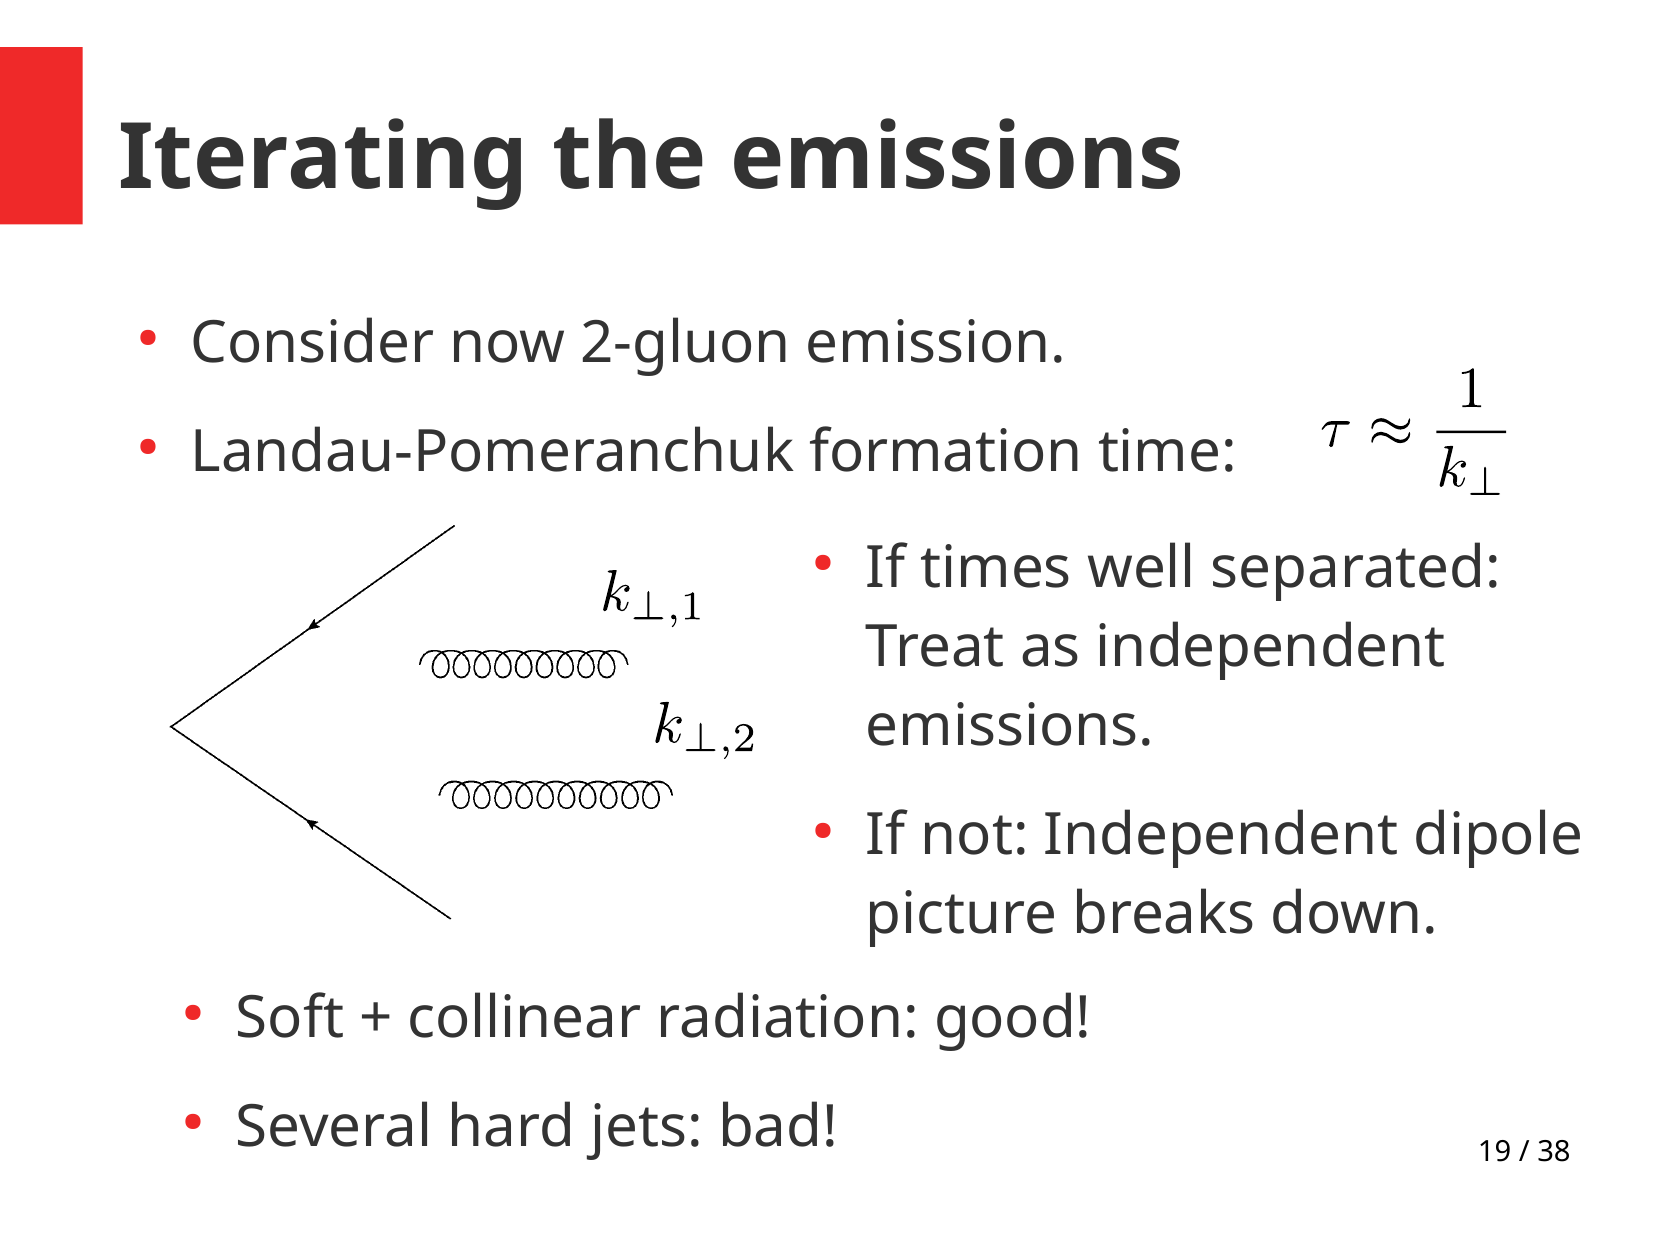

# Iterating the emissions
Consider now 2-gluon emission.
Landau-Pomeranchuk formation time:
If times well separated: Treat as independent emissions.
If not: Independent dipole picture breaks down.
Soft + collinear radiation: good!
Several hard jets: bad!
19